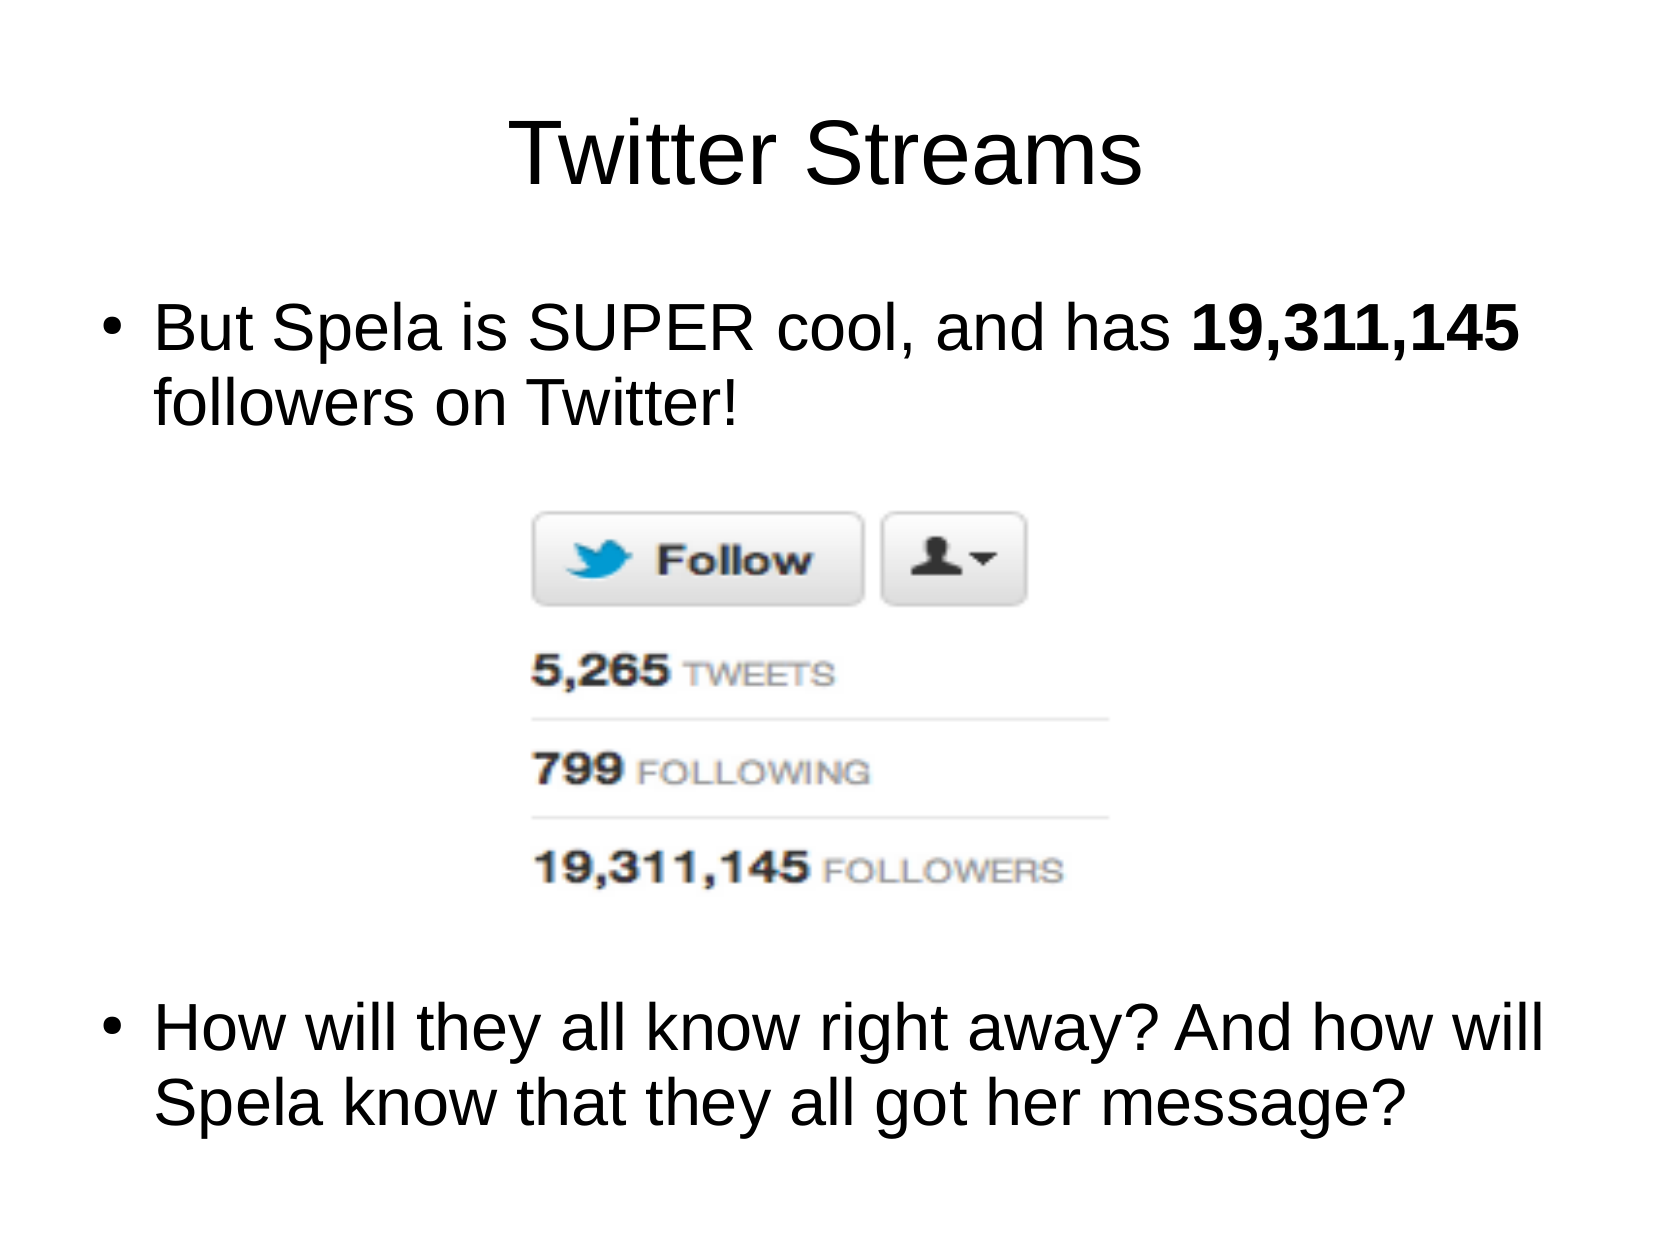

# Twitter Streams
But Spela is SUPER cool, and has 19,311,145 followers on Twitter!
How will they all know right away? And how will Spela know that they all got her message?